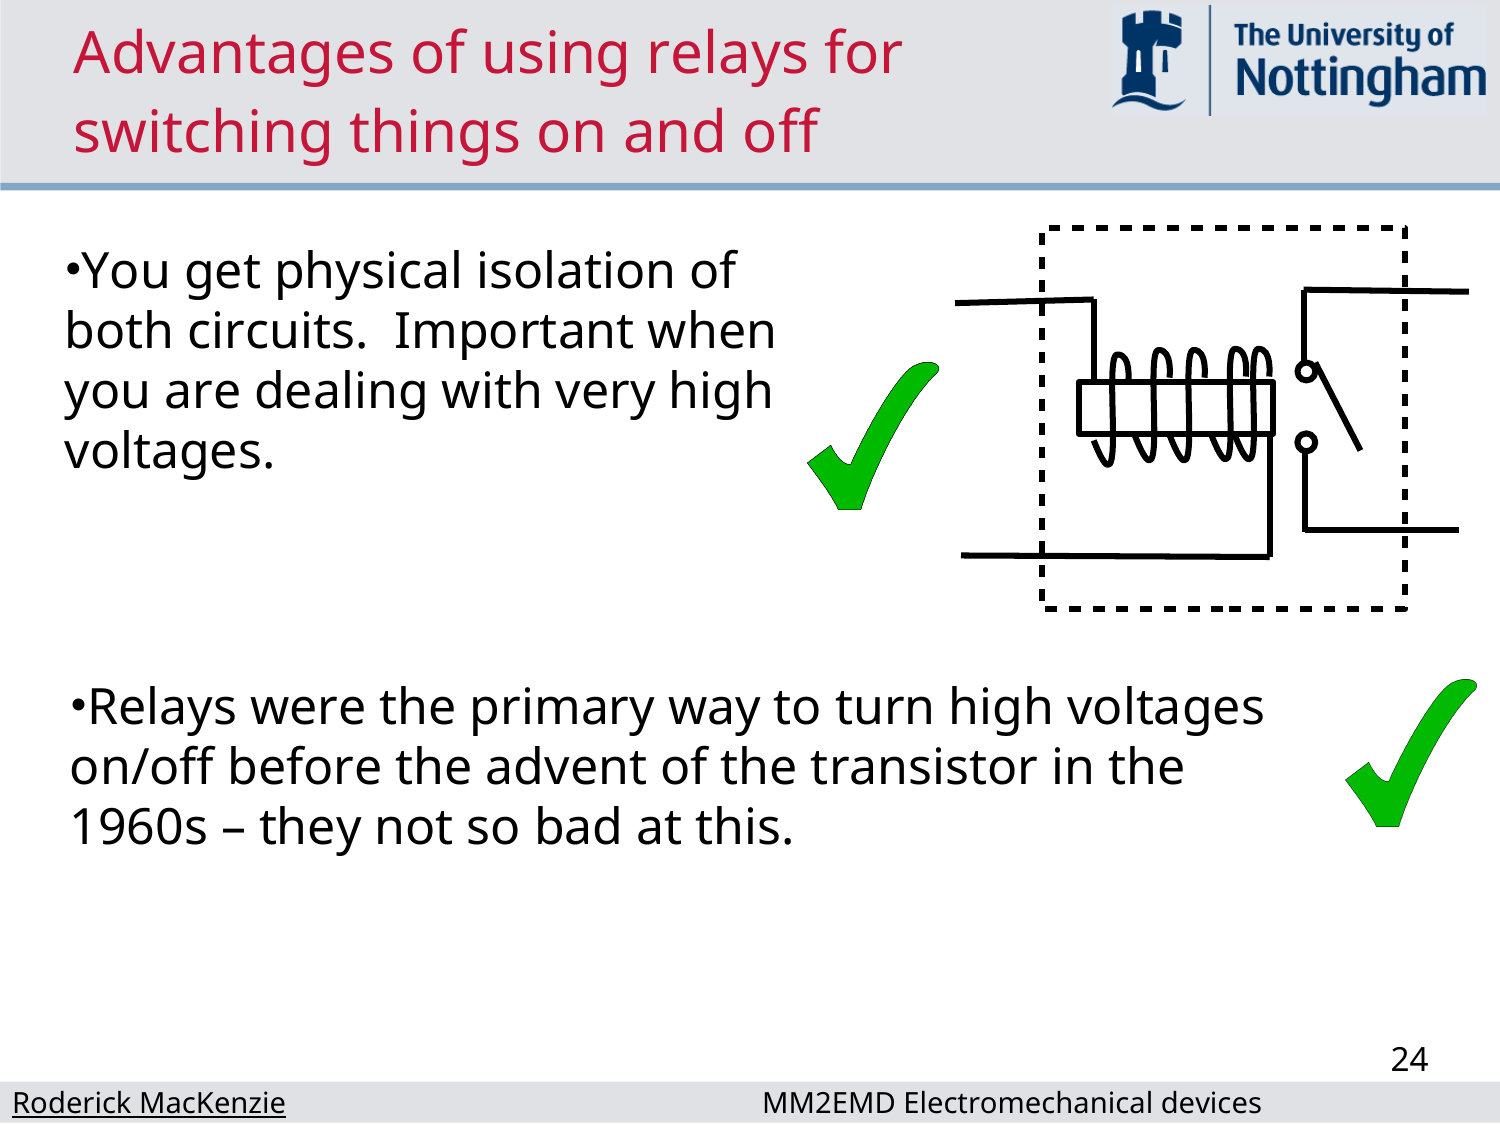

# Advantages of using relays for switching things on and off
You get physical isolation of both circuits. Important when you are dealing with very high voltages.
Relays were the primary way to turn high voltages on/off before the advent of the transistor in the 1960s – they not so bad at this.